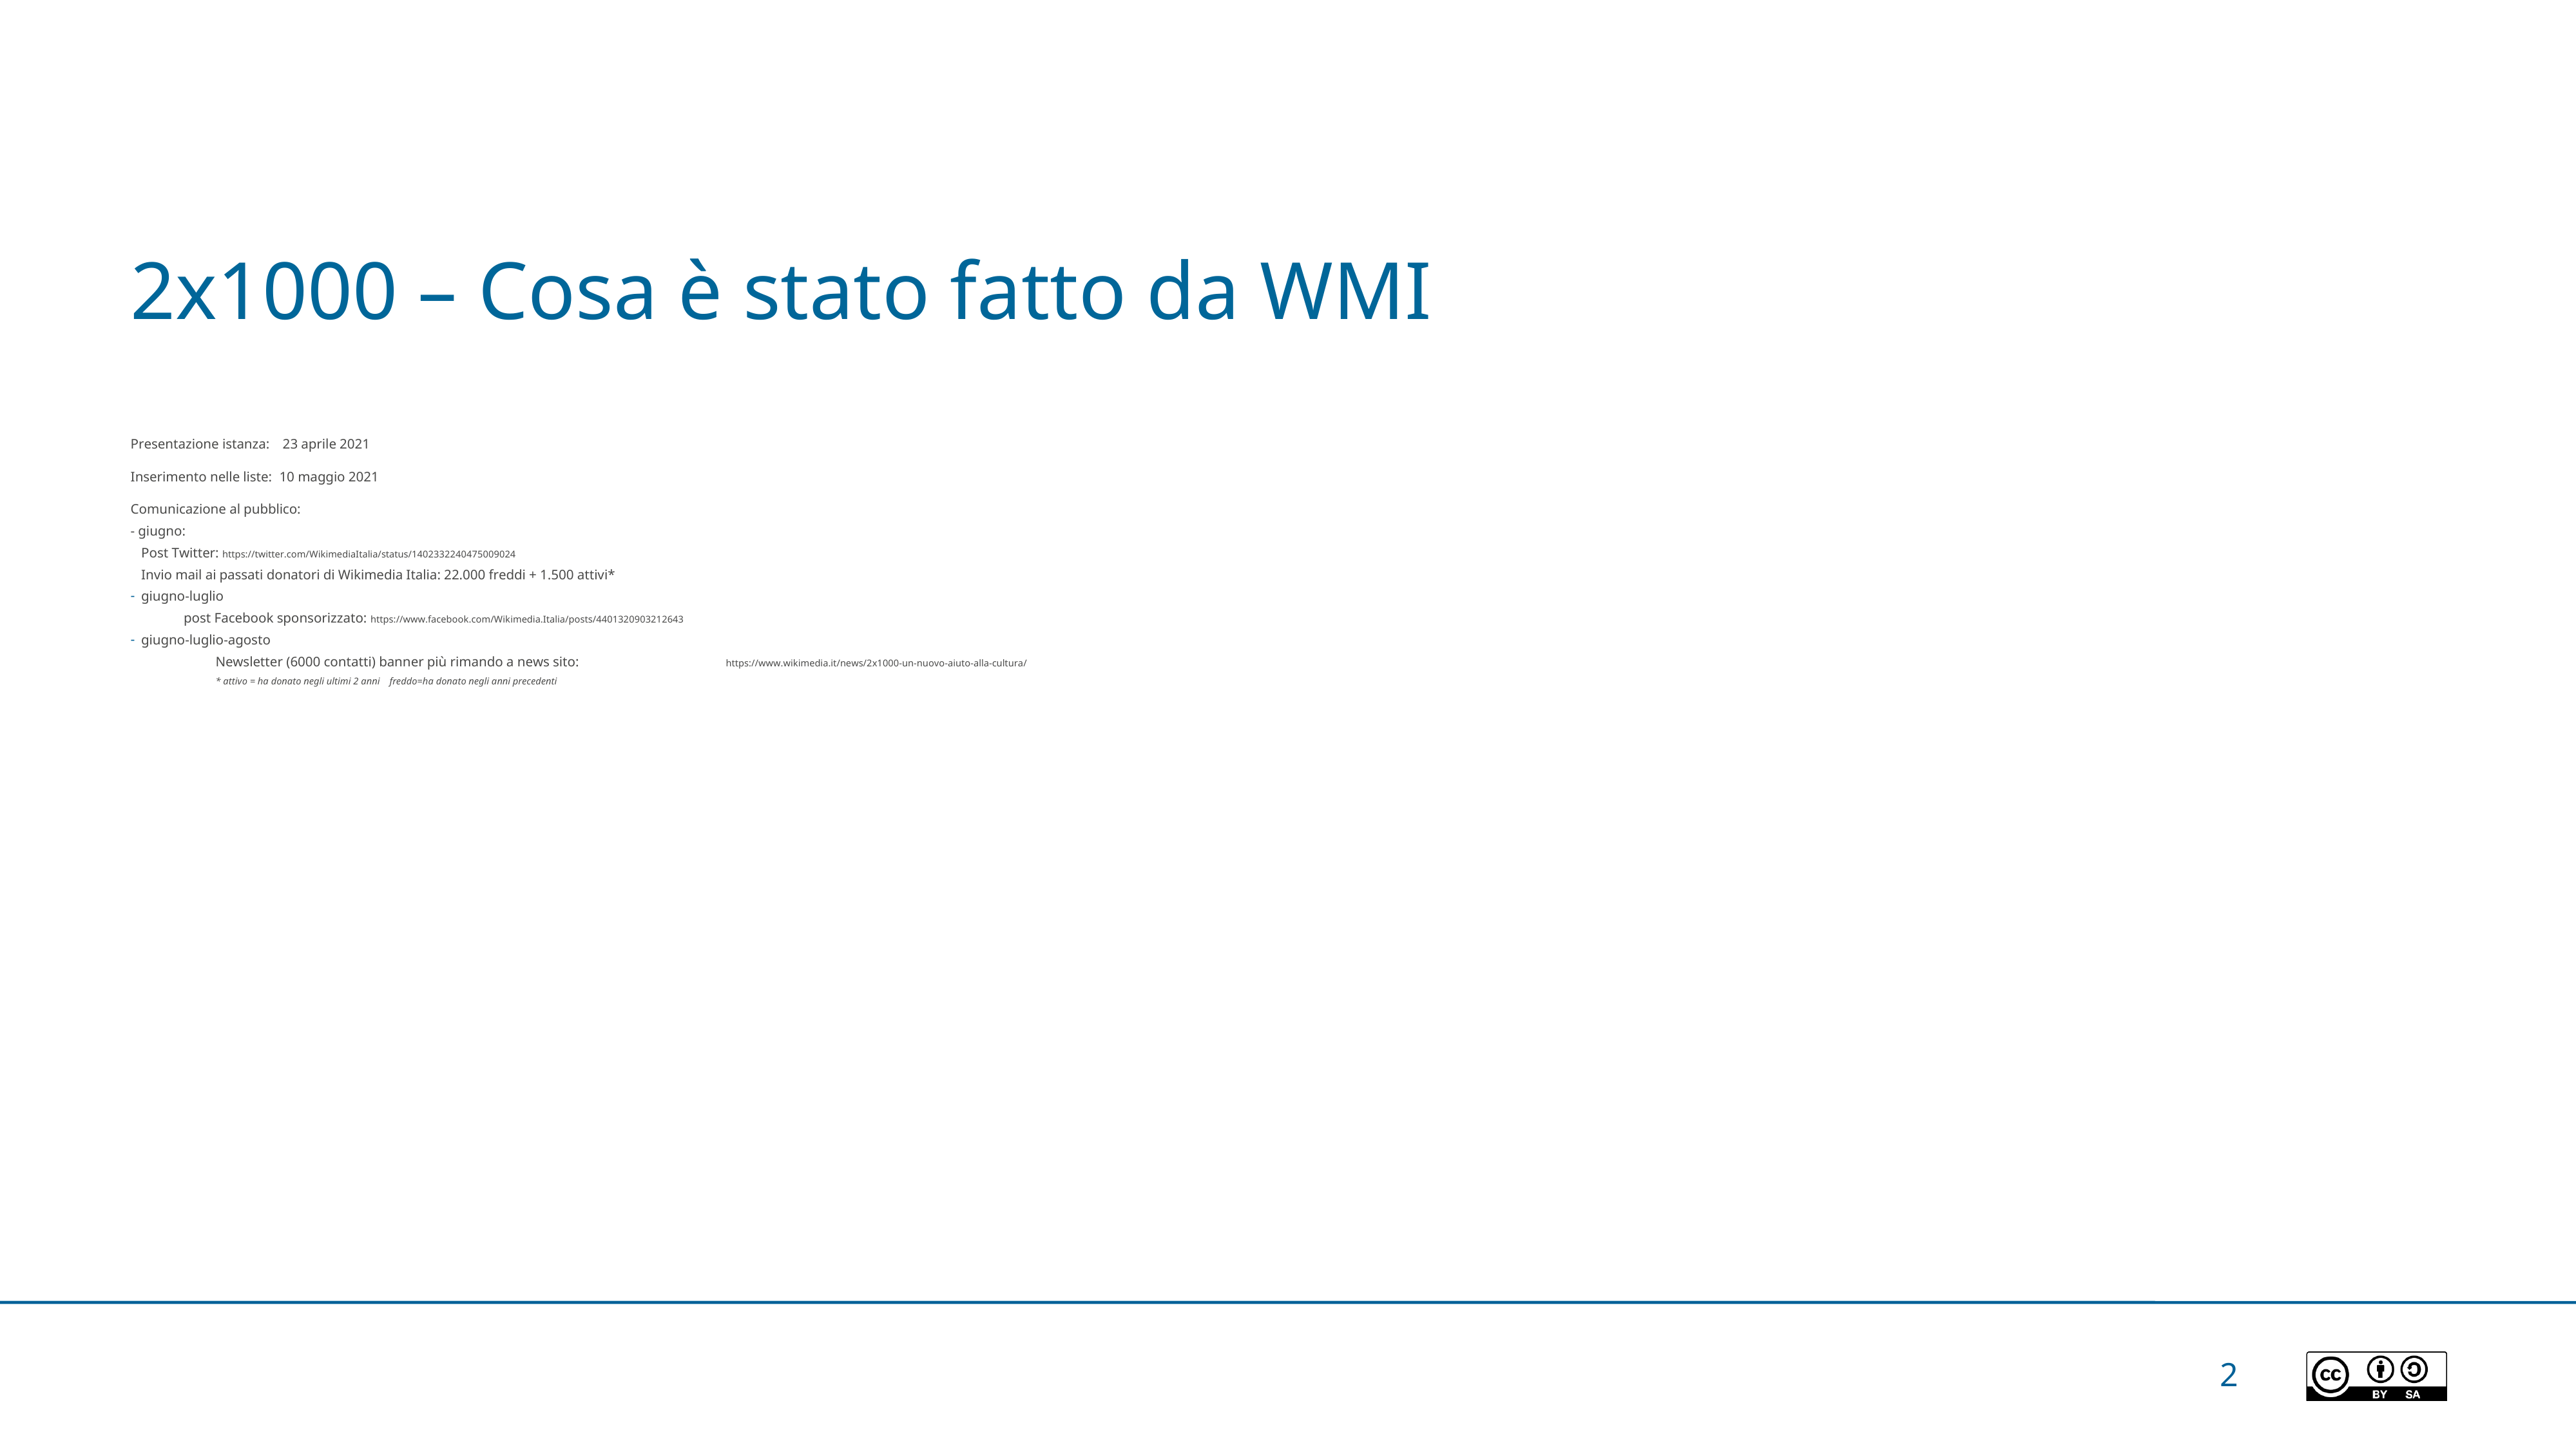

# 2x1000 – Cosa è stato fatto da WMI
Presentazione istanza:	 23 aprile 2021
Inserimento nelle liste:	10 maggio 2021
Comunicazione al pubblico:
- giugno:
	Post Twitter: https://twitter.com/WikimediaItalia/status/1402332240475009024
	Invio mail ai passati donatori di Wikimedia Italia: 22.000 freddi + 1.500 attivi*
giugno-luglio
	post Facebook sponsorizzato: https://www.facebook.com/Wikimedia.Italia/posts/4401320903212643
giugno-luglio-agosto
Newsletter (6000 contatti) banner più rimando a news sito: 			https://www.wikimedia.it/news/2x1000-un-nuovo-aiuto-alla-cultura/
* attivo = ha donato negli ultimi 2 anni freddo=ha donato negli anni precedenti